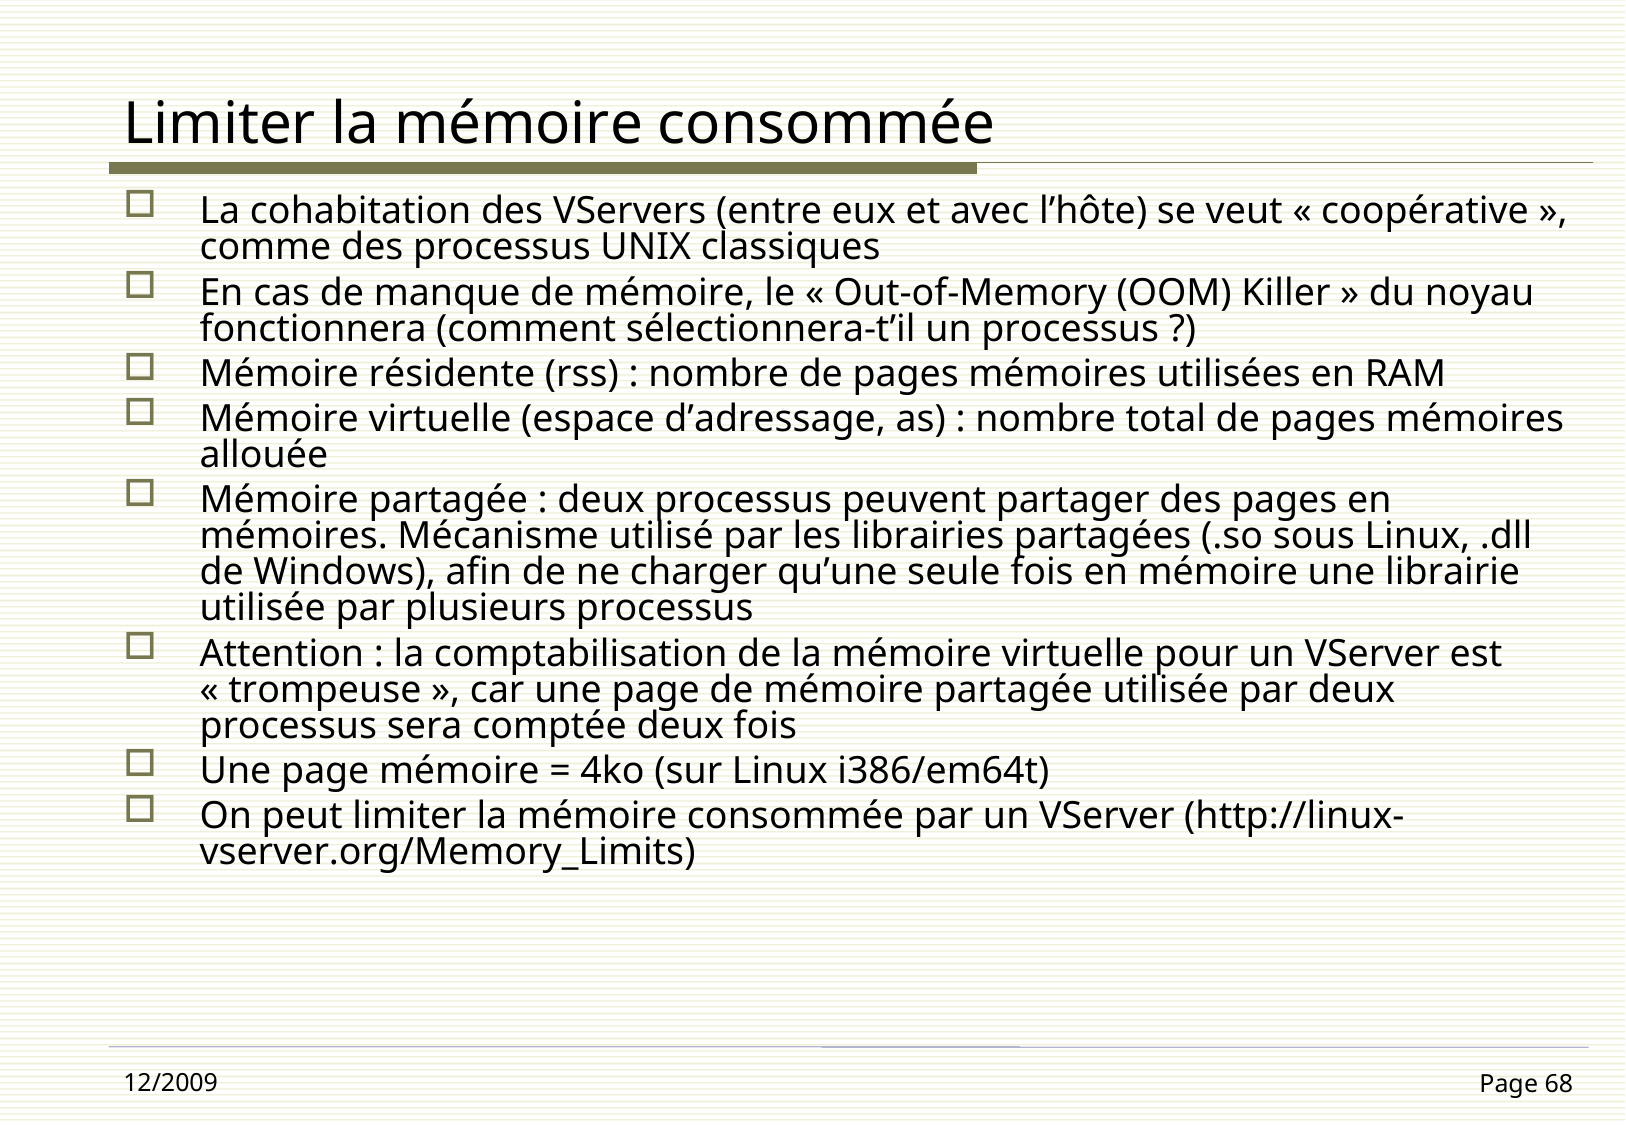

# Limiter la mémoire consommée
La cohabitation des VServers (entre eux et avec l’hôte) se veut « coopérative », comme des processus UNIX classiques
En cas de manque de mémoire, le « Out-of-Memory (OOM) Killer » du noyau fonctionnera (comment sélectionnera-t’il un processus ?)‏
Mémoire résidente (rss) : nombre de pages mémoires utilisées en RAM
Mémoire virtuelle (espace d’adressage, as) : nombre total de pages mémoires allouée
Mémoire partagée : deux processus peuvent partager des pages en mémoires. Mécanisme utilisé par les librairies partagées (.so sous Linux, .dll de Windows), afin de ne charger qu’une seule fois en mémoire une librairie utilisée par plusieurs processus
Attention : la comptabilisation de la mémoire virtuelle pour un VServer est « trompeuse », car une page de mémoire partagée utilisée par deux processus sera comptée deux fois
Une page mémoire = 4ko (sur Linux i386/em64t)‏
On peut limiter la mémoire consommée par un VServer (http://linux-vserver.org/Memory_Limits)
68